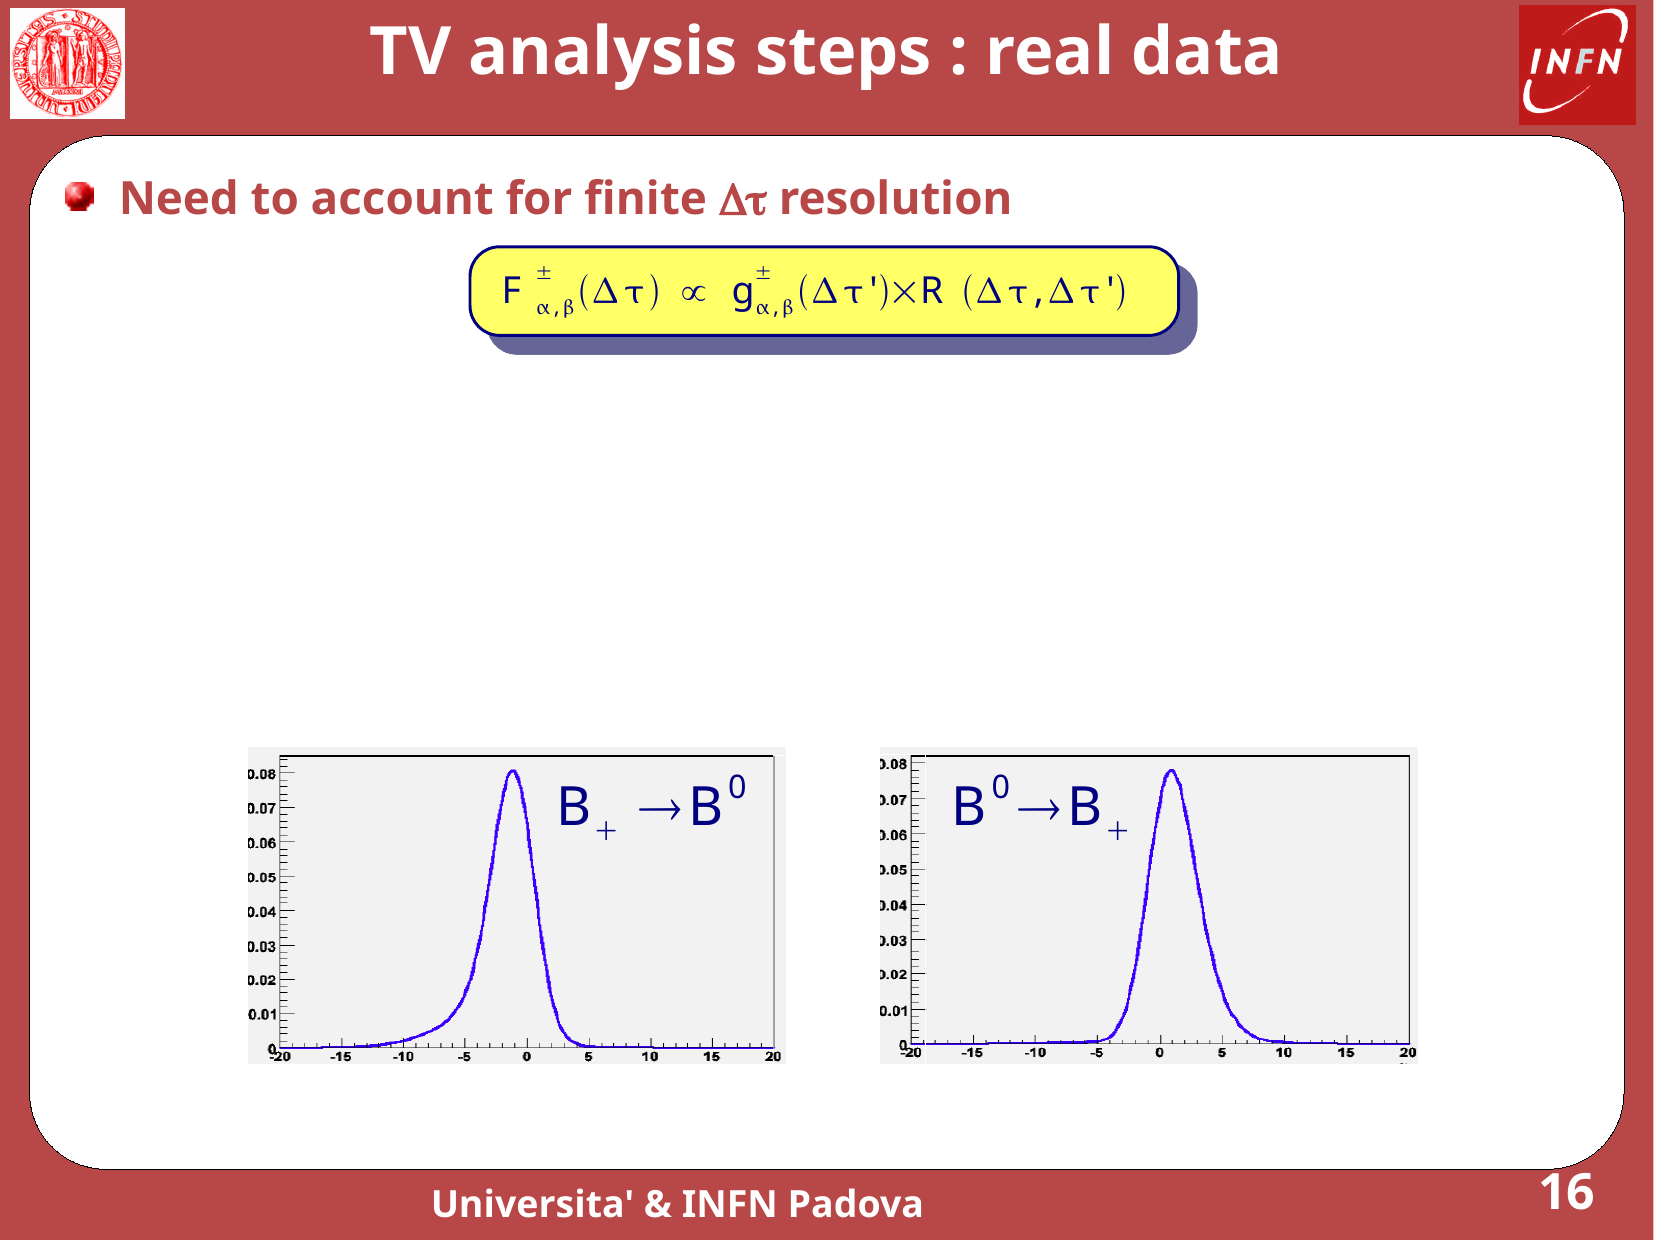

# TV analysis steps : real data
Need to account for finite Dt resolution